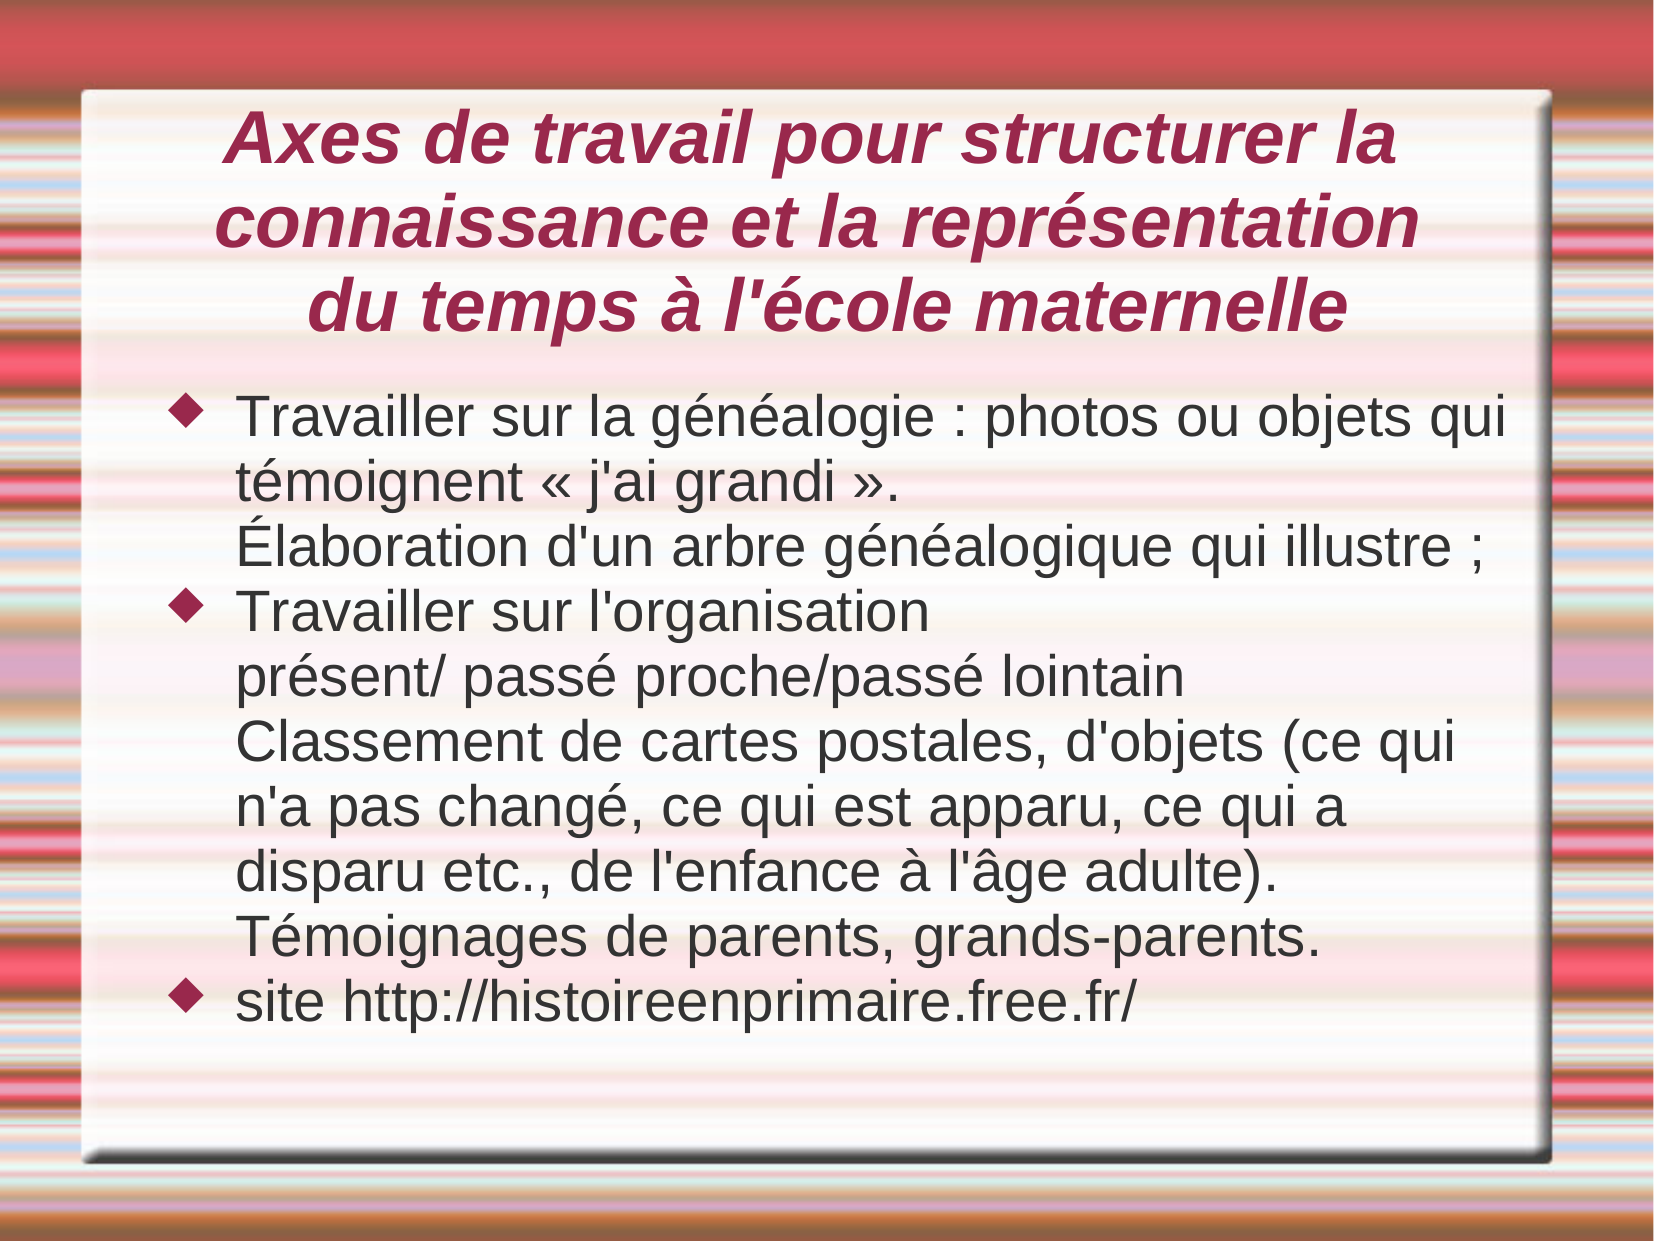

# Axes de travail pour structurer la connaissance et la représentation du temps à l'école maternelle
Travailler sur la généalogie : photos ou objets qui témoignent « j'ai grandi ».
Élaboration d'un arbre généalogique qui illustre ;
Travailler sur l'organisation
présent/ passé proche/passé lointain
Classement de cartes postales, d'objets (ce qui n'a pas changé, ce qui est apparu, ce qui a disparu etc., de l'enfance à l'âge adulte).
Témoignages de parents, grands-parents.
site http://histoireenprimaire.free.fr/